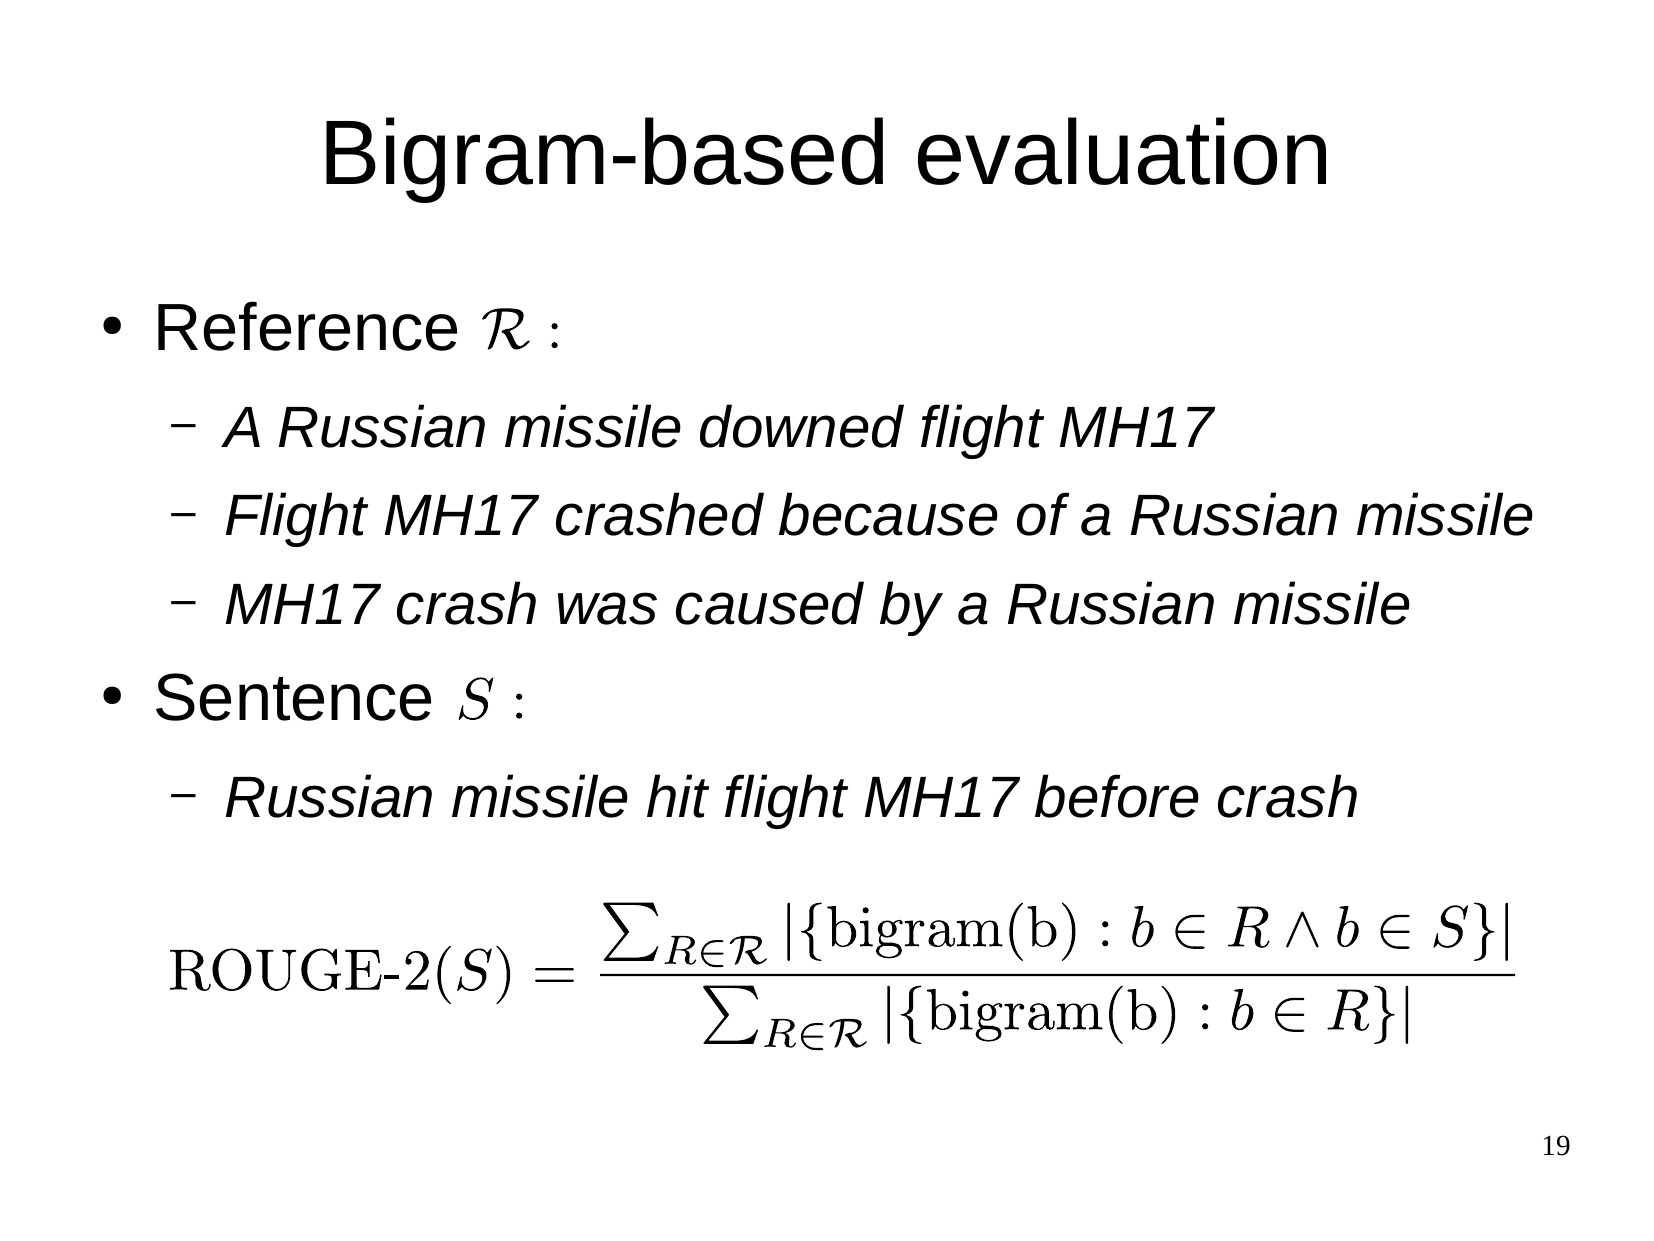

# Bigram-based evaluation
Reference
A Russian missile downed flight MH17
Flight MH17 crashed because of a Russian missile
MH17 crash was caused by a Russian missile
Sentence
Russian missile hit flight MH17 before crash
19